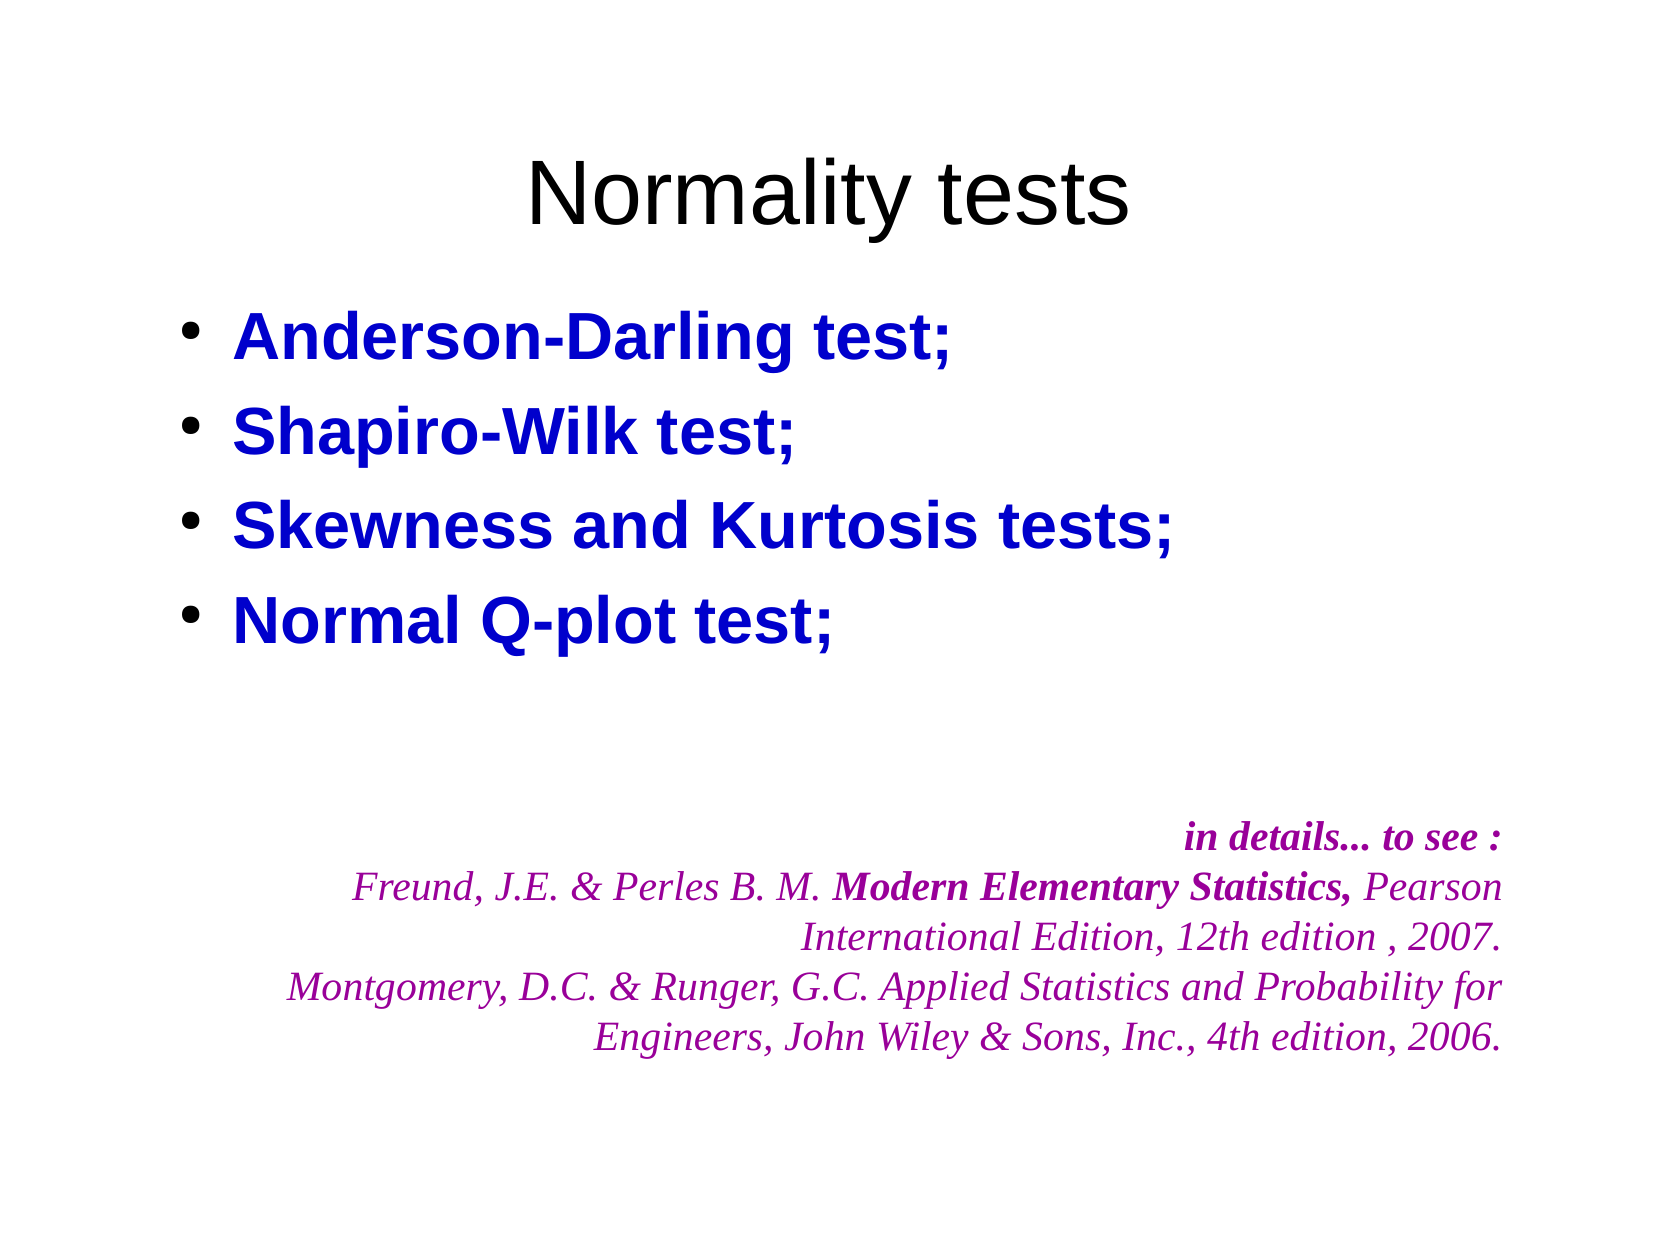

# Normality tests
Anderson-Darling test;
Shapiro-Wilk test;
Skewness and Kurtosis tests;
Normal Q-plot test;
 in details... to see :
Freund, J.E. & Perles B. M. Modern Elementary Statistics, Pearson International Edition, 12th edition , 2007.
Montgomery, D.C. & Runger, G.C. Applied Statistics and Probability for Engineers, John Wiley & Sons, Inc., 4th edition, 2006.